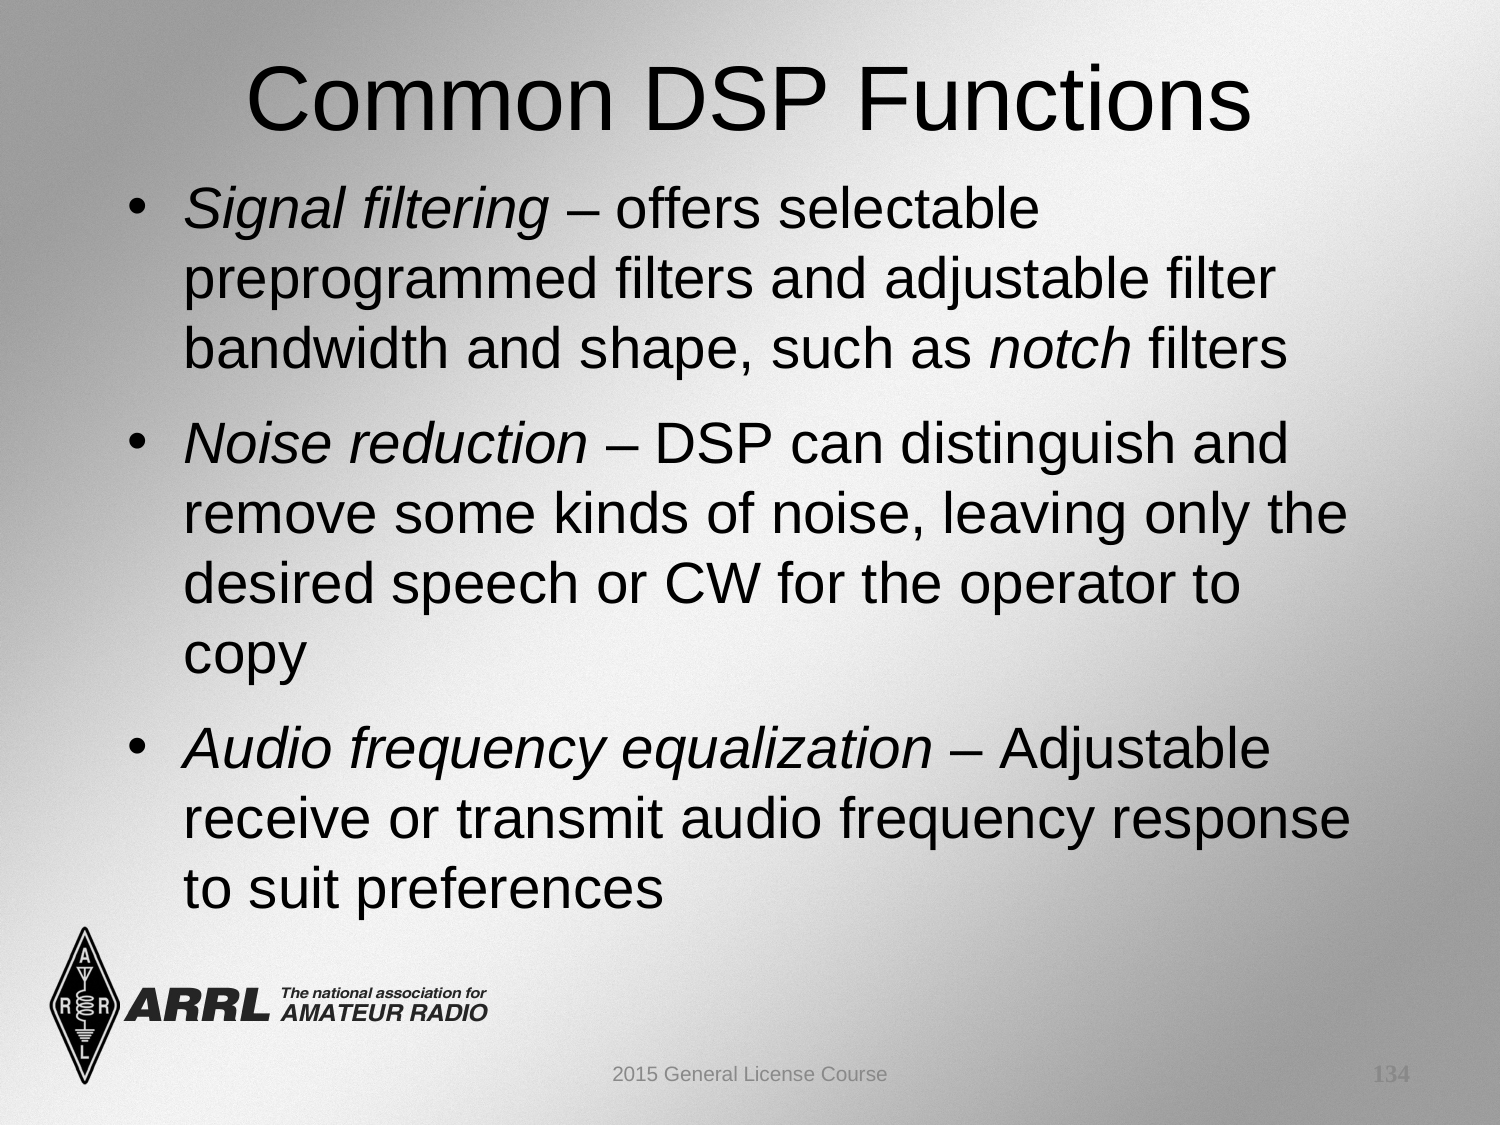

Common DSP Functions
Signal filtering – offers selectable preprogrammed filters and adjustable filter bandwidth and shape, such as notch filters
Noise reduction – DSP can distinguish and remove some kinds of noise, leaving only the desired speech or CW for the operator to copy
Audio frequency equalization – Adjustable receive or transmit audio frequency response to suit preferences
2015 General License Course